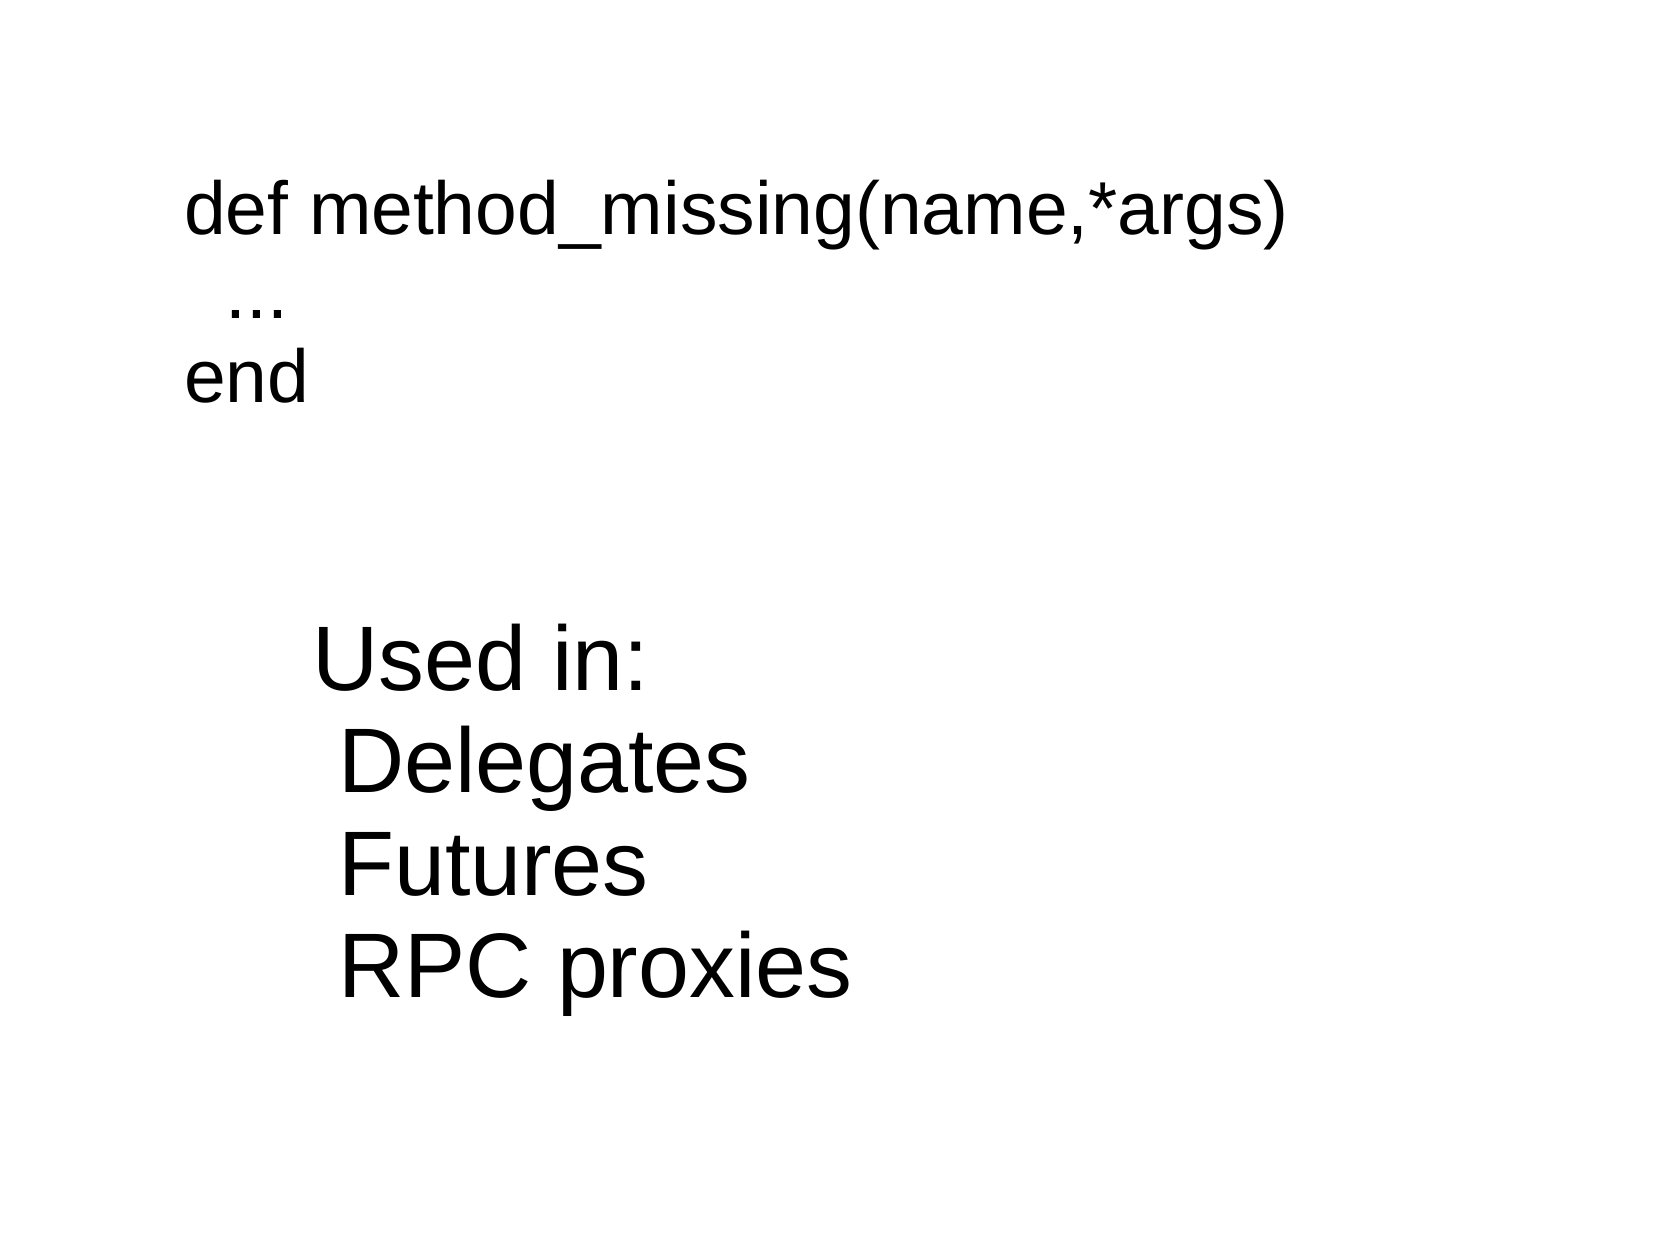

def method_missing(name,*args)
 ...
end
Used in:
 Delegates
 Futures
 RPC proxies